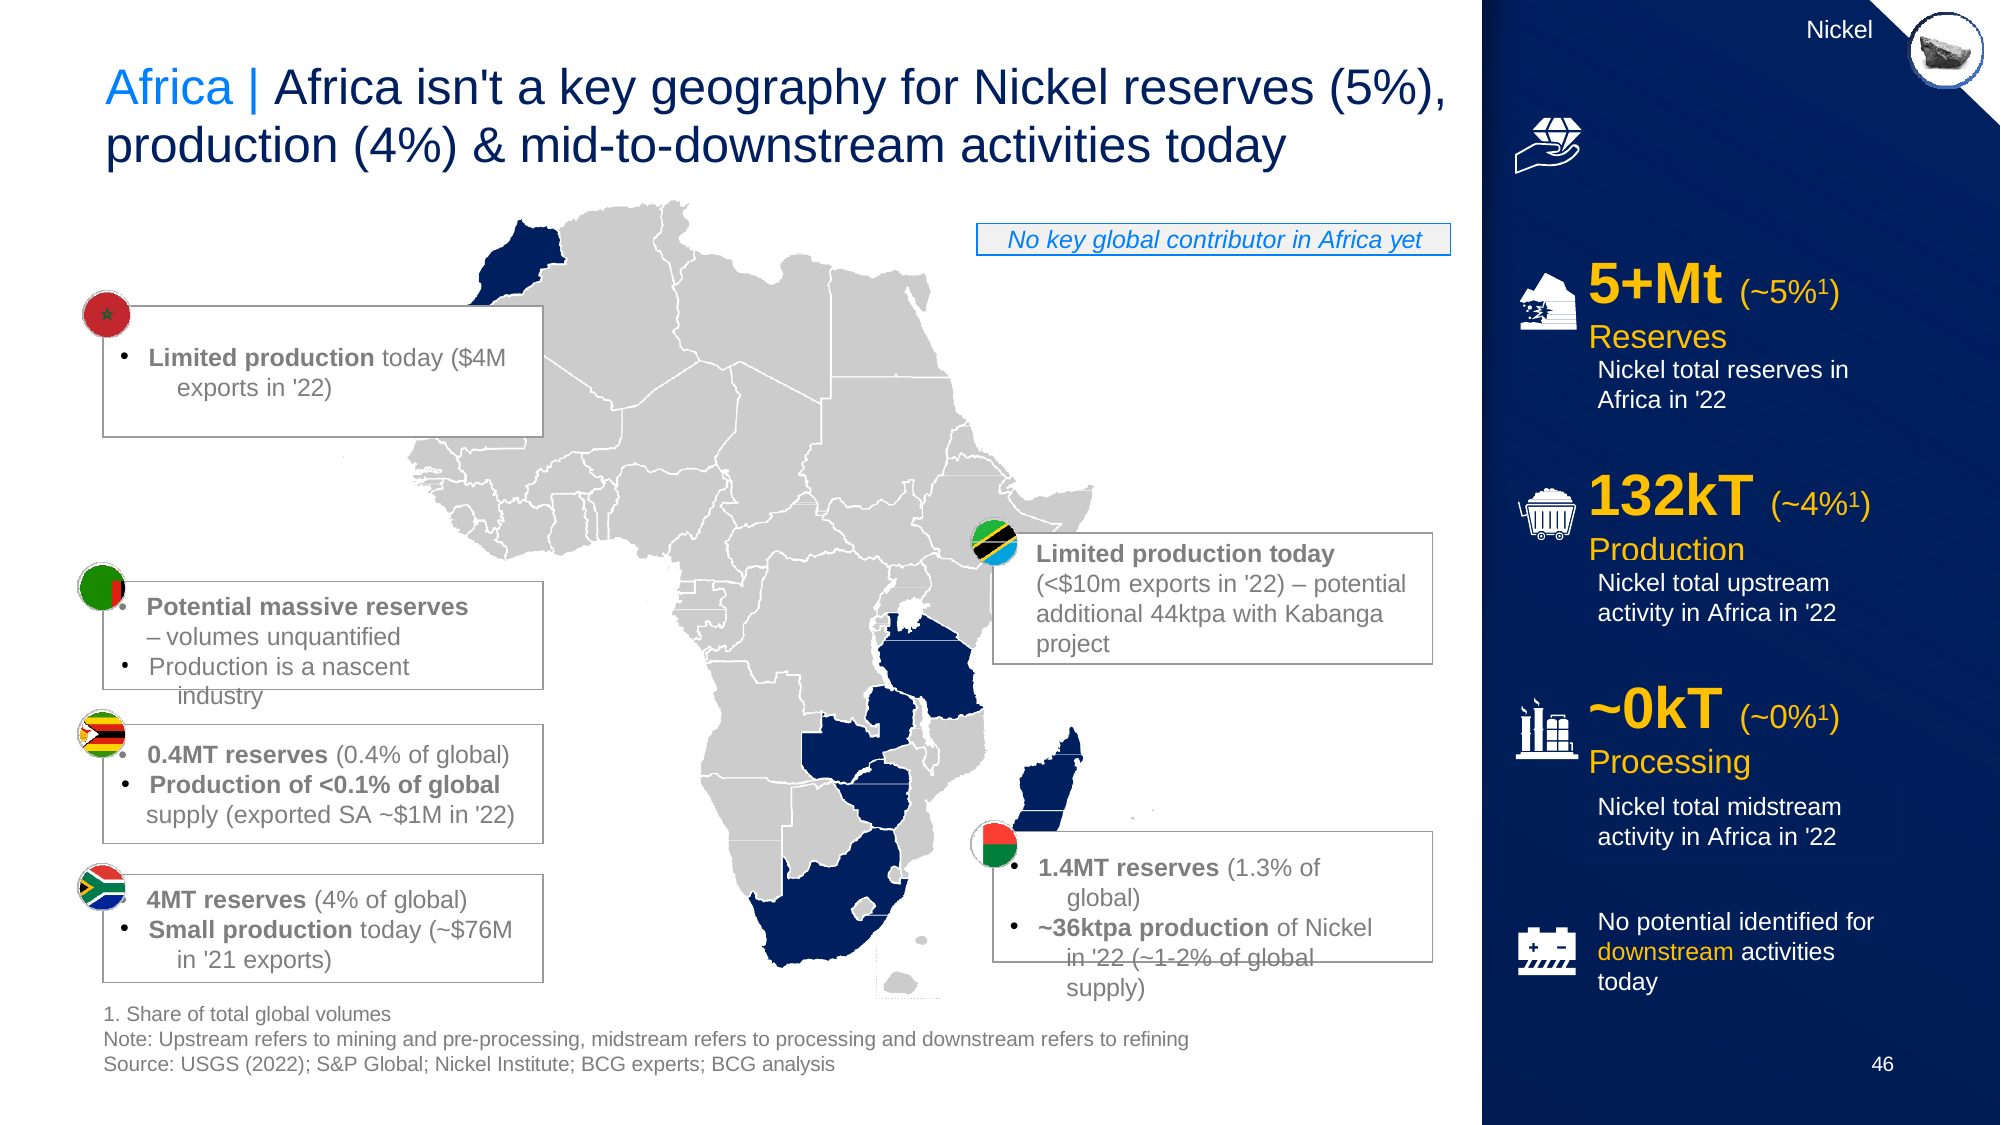

Nickel
# Africa | Africa isn't a key geography for Nickel reserves (5%),
production (4%) & mid-to-downstream activities today
No key global contributor in Africa yet
5+Mt (~5%1)
Reserves
Limited production today ($4M exports in '22)
Nickel total reserves in Africa in '22
132kT (~4%1)
Production
Limited production today (<$10m exports in '22) – potential additional 44ktpa with Kabanga project
•
Nickel total upstream activity in Africa in '22
Potential massive reserves – volumes unquantified
Production is a nascent industry
•
~0kT (~0%1) Processing
0.4MT reserves (0.4% of global)
Production of <0.1% of global
supply (exported SA ~$1M in '22)
•
Nickel total midstream activity in Africa in '22
1.4MT reserves (1.3% of global)
~36ktpa production of Nickel in '22 (~1-2% of global supply)
4MT reserves (4% of global)
Small production today (~$76M in '21 exports)
•
No potential identified for downstream activities today
1. Share of total global volumes
Note: Upstream refers to mining and pre-processing, midstream refers to processing and downstream refers to refining Source: USGS (2022); S&P Global; Nickel Institute; BCG experts; BCG analysis
46